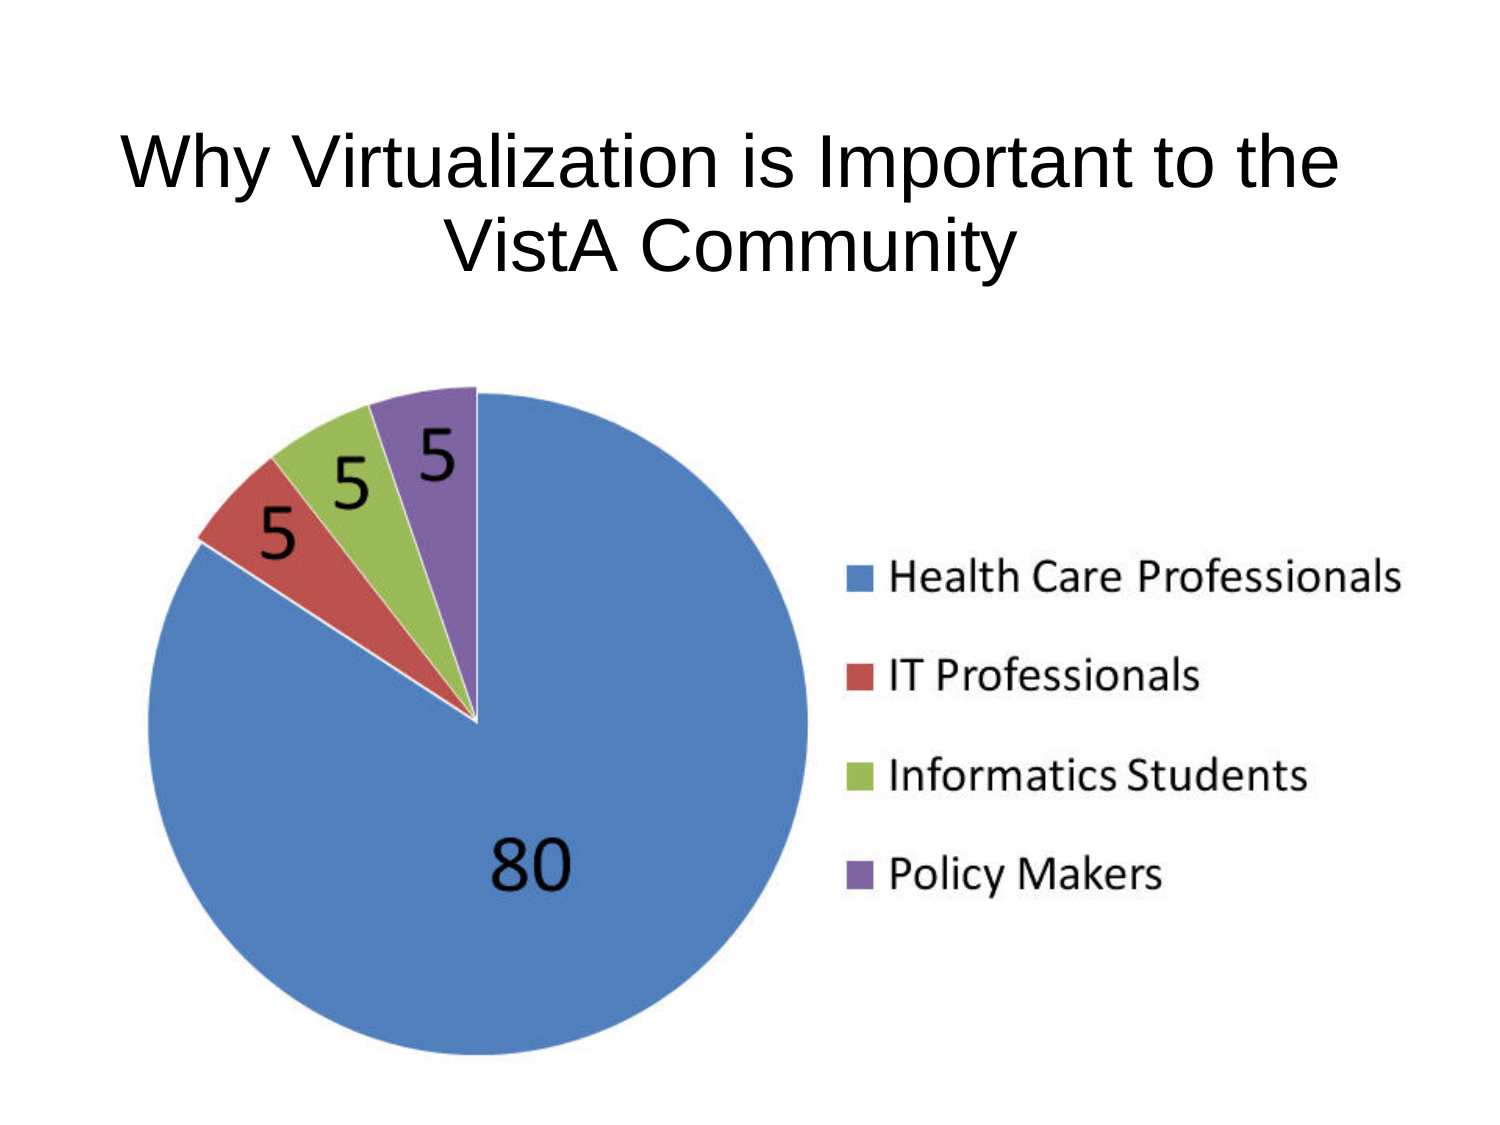

Why Virtualization is Important to the VistA Community